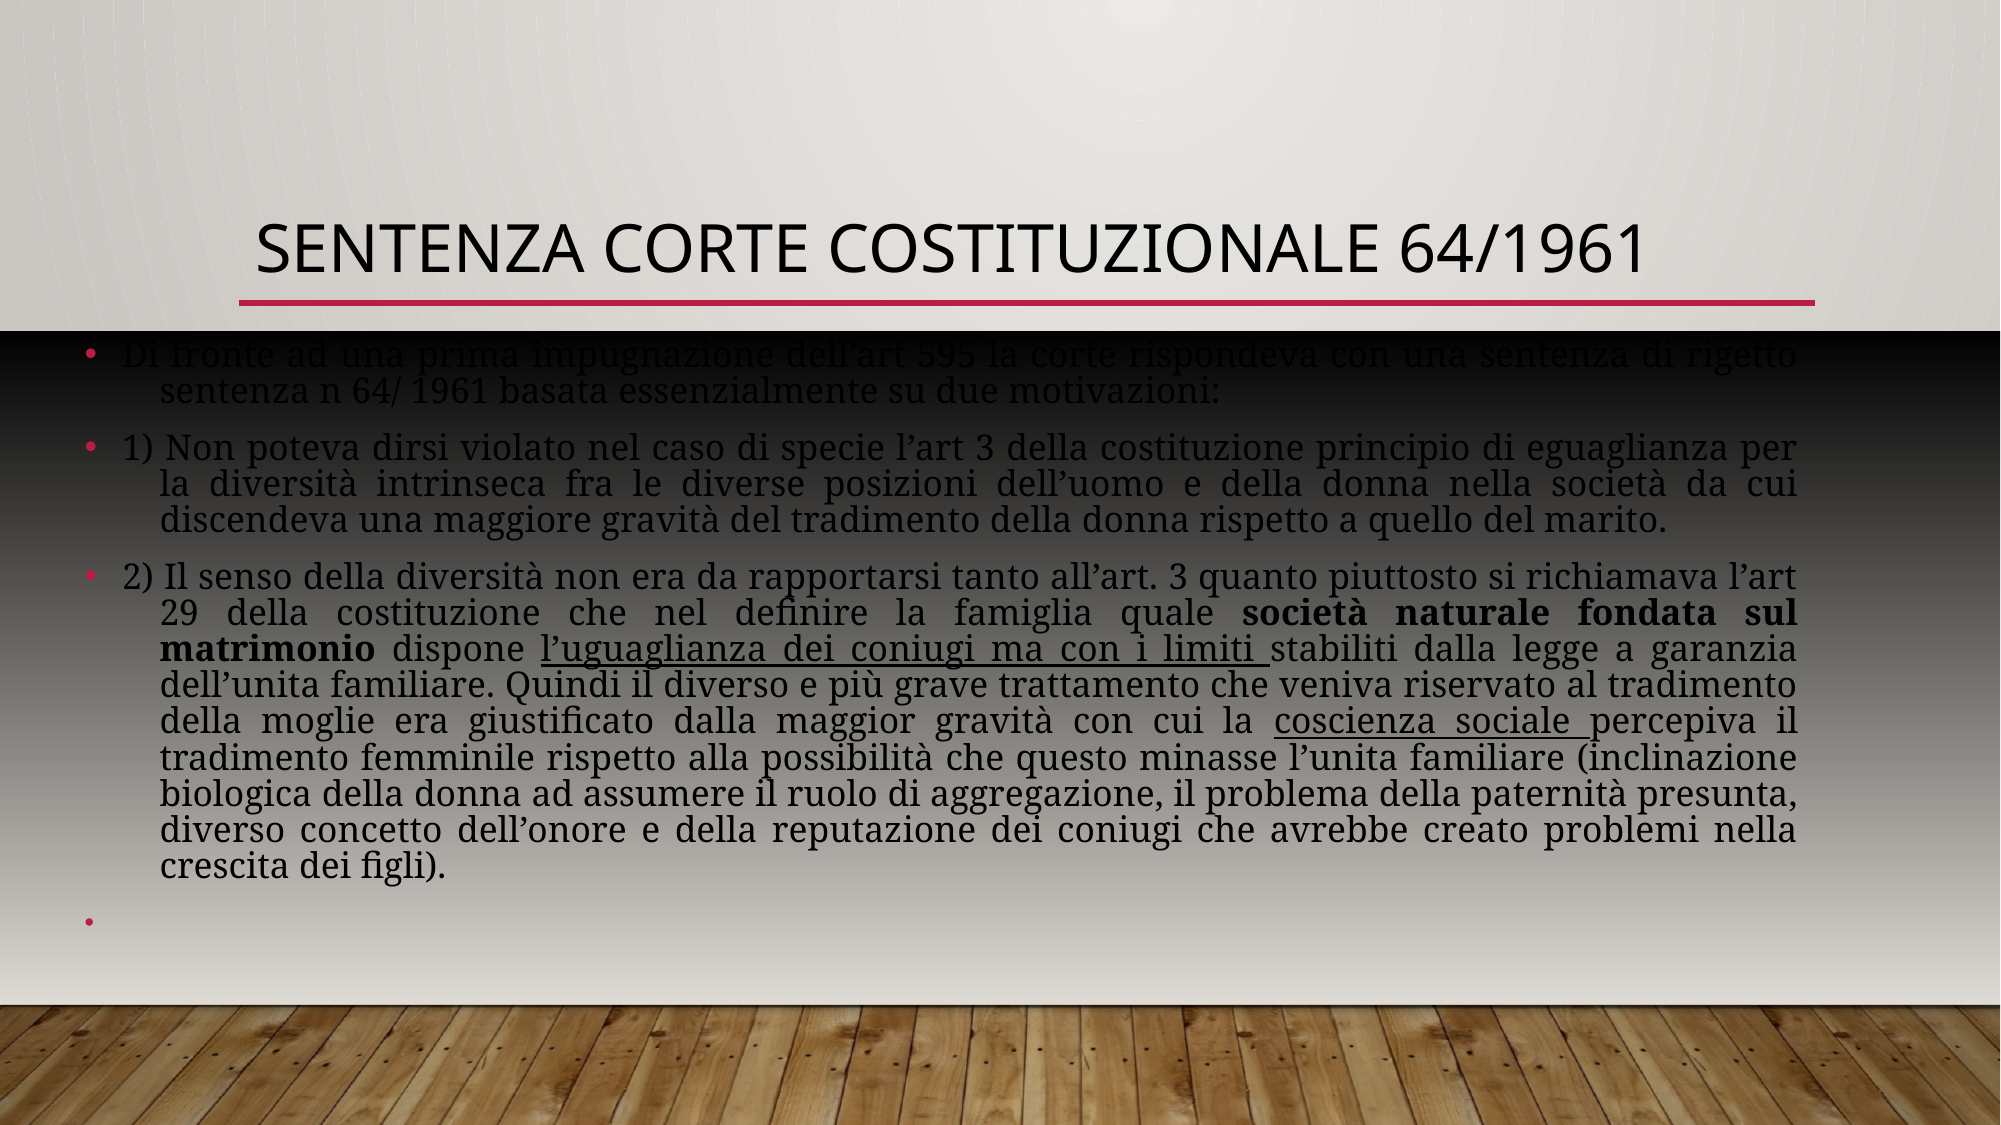

# Sentenza corte costituzionale 64/1961
Di fronte ad una prima impugnazione dell’art 595 la corte rispondeva con una sentenza di rigetto sentenza n 64/ 1961 basata essenzialmente su due motivazioni:
1) Non poteva dirsi violato nel caso di specie l’art 3 della costituzione principio di eguaglianza per la diversità intrinseca fra le diverse posizioni dell’uomo e della donna nella società da cui discendeva una maggiore gravità del tradimento della donna rispetto a quello del marito.
2) Il senso della diversità non era da rapportarsi tanto all’art. 3 quanto piuttosto si richiamava l’art 29 della costituzione che nel definire la famiglia quale società naturale fondata sul matrimonio dispone l’uguaglianza dei coniugi ma con i limiti stabiliti dalla legge a garanzia dell’unita familiare. Quindi il diverso e più grave trattamento che veniva riservato al tradimento della moglie era giustificato dalla maggior gravità con cui la coscienza sociale percepiva il tradimento femminile rispetto alla possibilità che questo minasse l’unita familiare (inclinazione biologica della donna ad assumere il ruolo di aggregazione, il problema della paternità presunta, diverso concetto dell’onore e della reputazione dei coniugi che avrebbe creato problemi nella crescita dei figli).